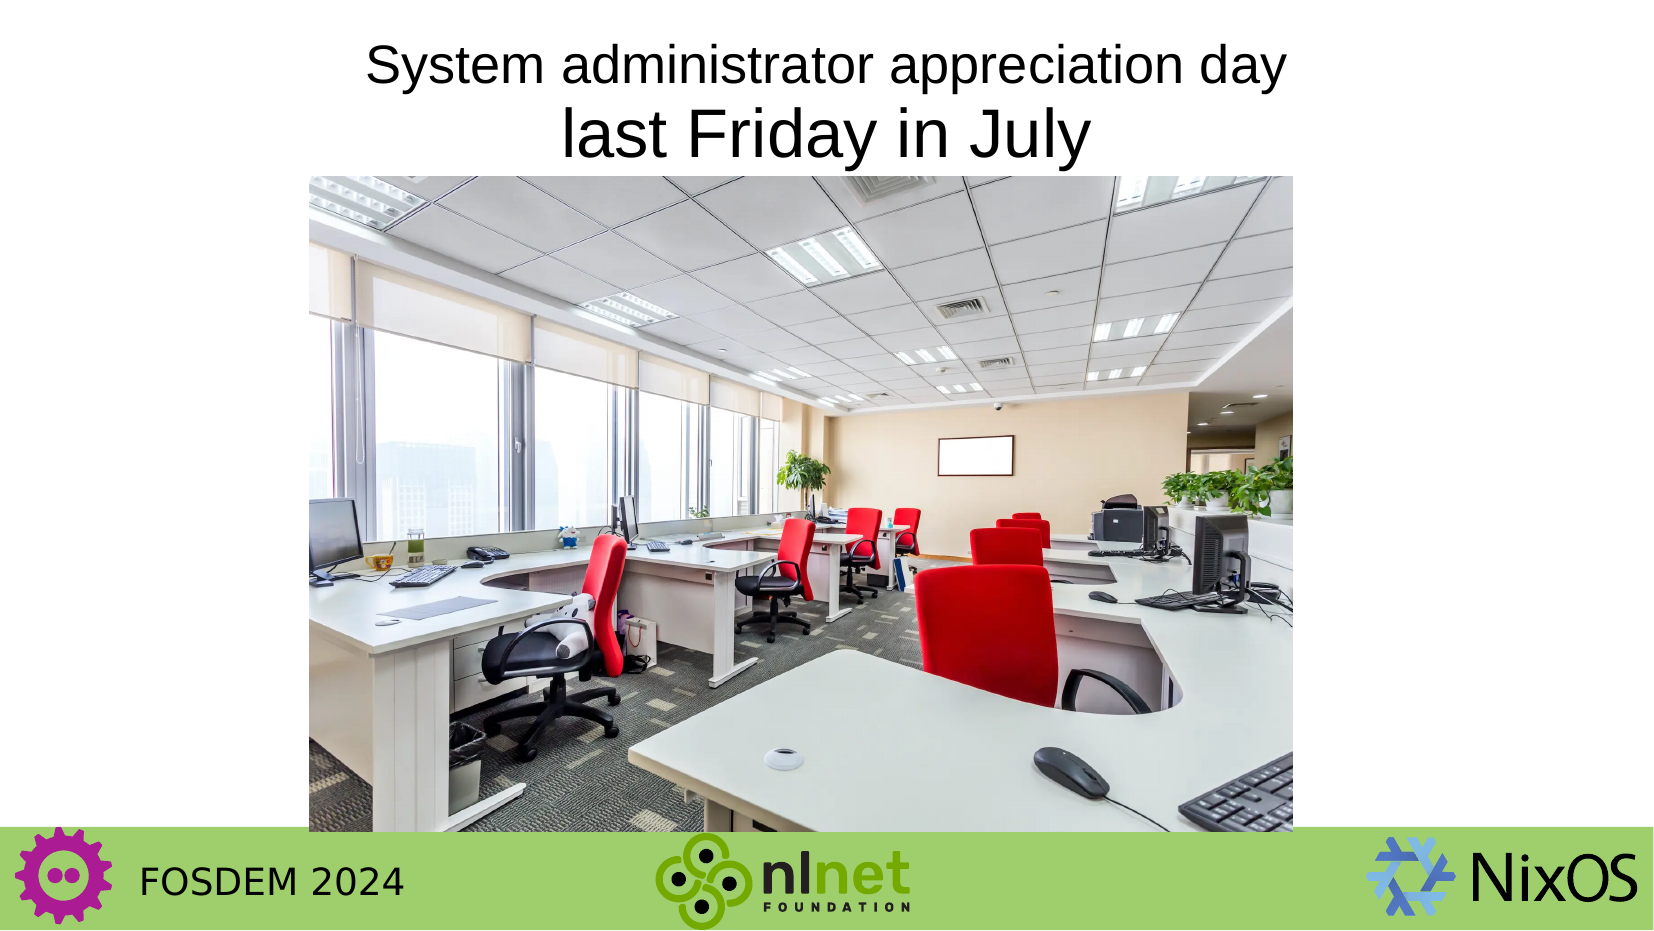

# System administrator appreciation day last Friday in July